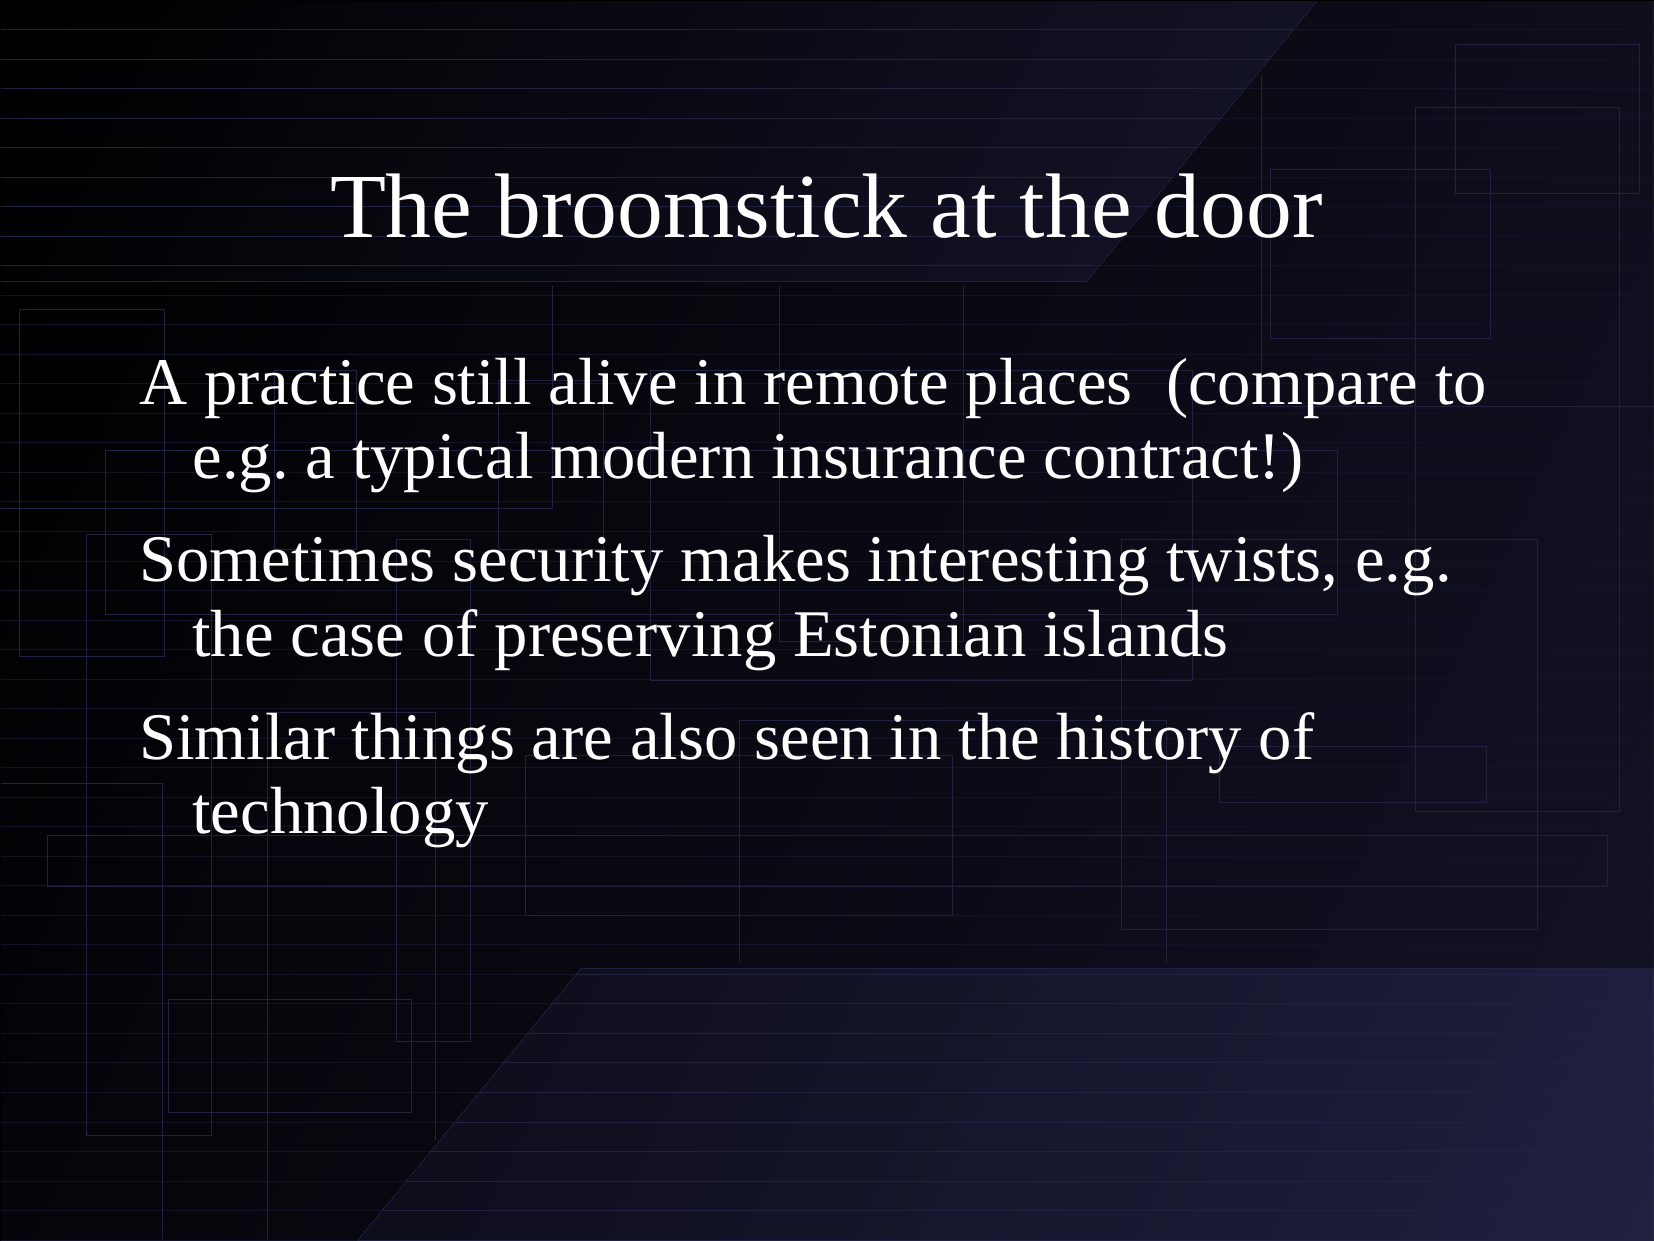

# The broomstick at the door
A practice still alive in remote places (compare to e.g. a typical modern insurance contract!)
Sometimes security makes interesting twists, e.g. the case of preserving Estonian islands
Similar things are also seen in the history of technology